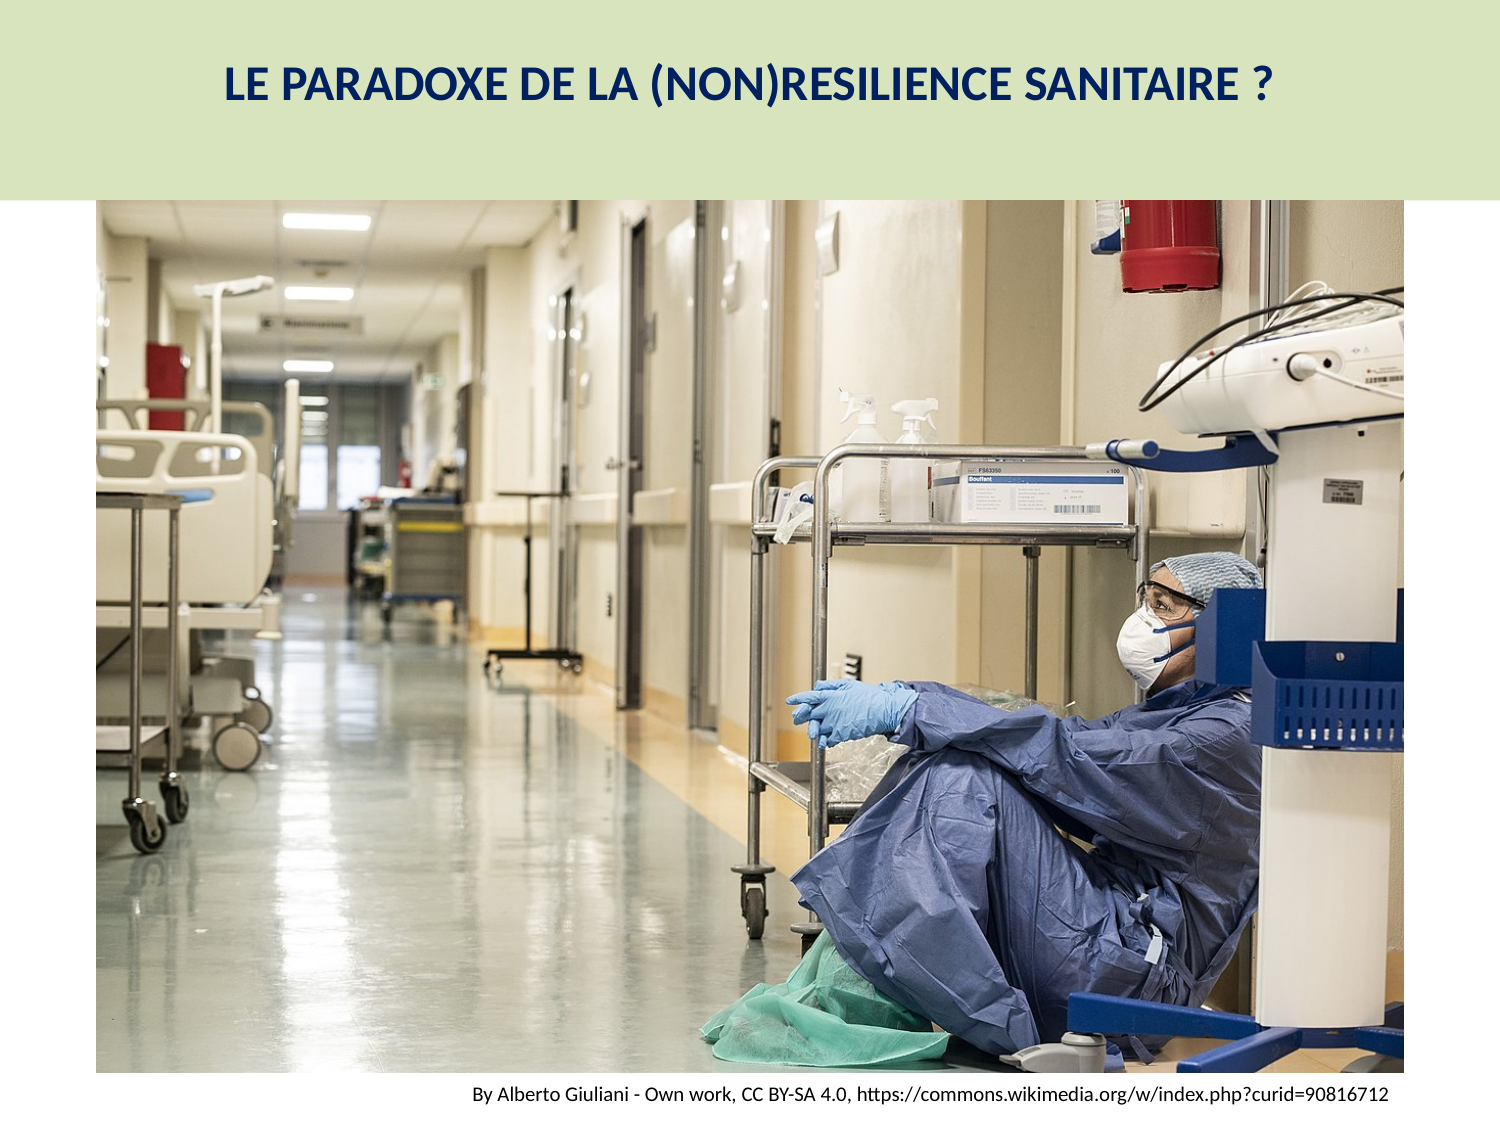

# LE PARADOXE DE LA (NON)RESILIENCE SANITAIRE ?
By Alberto Giuliani - Own work, CC BY-SA 4.0, https://commons.wikimedia.org/w/index.php?curid=90816712